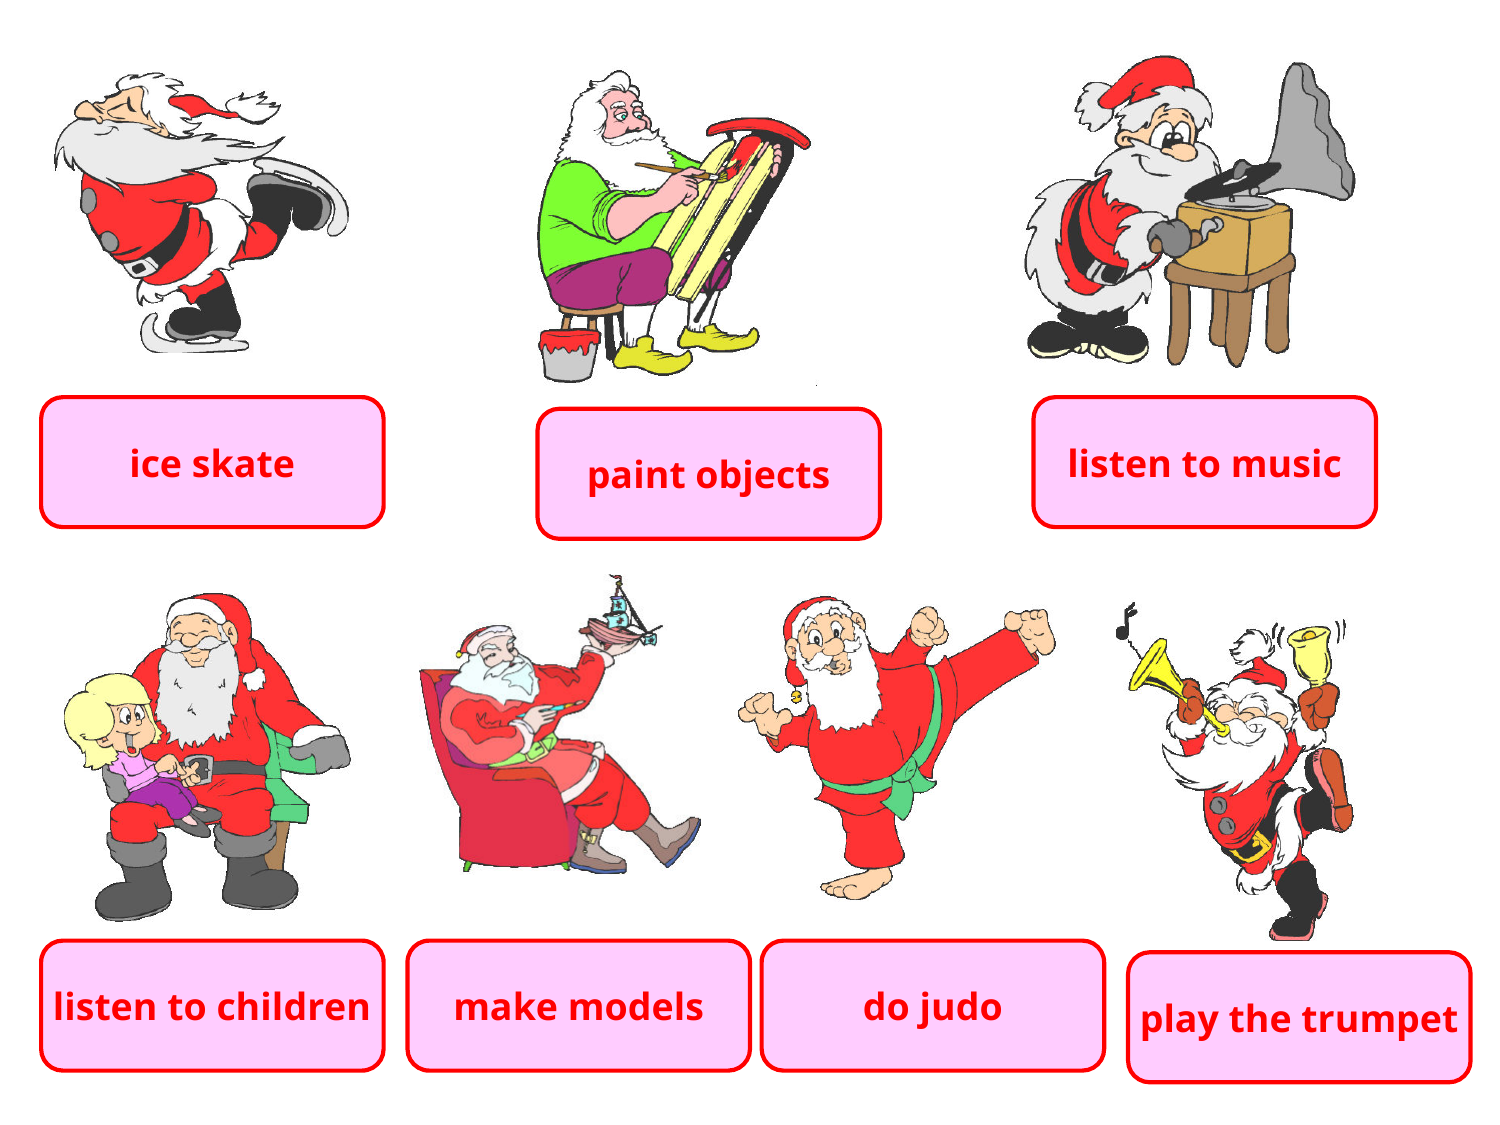

ice skate
listen to music
paint objects
listen to children
make models
do judo
play the trumpet